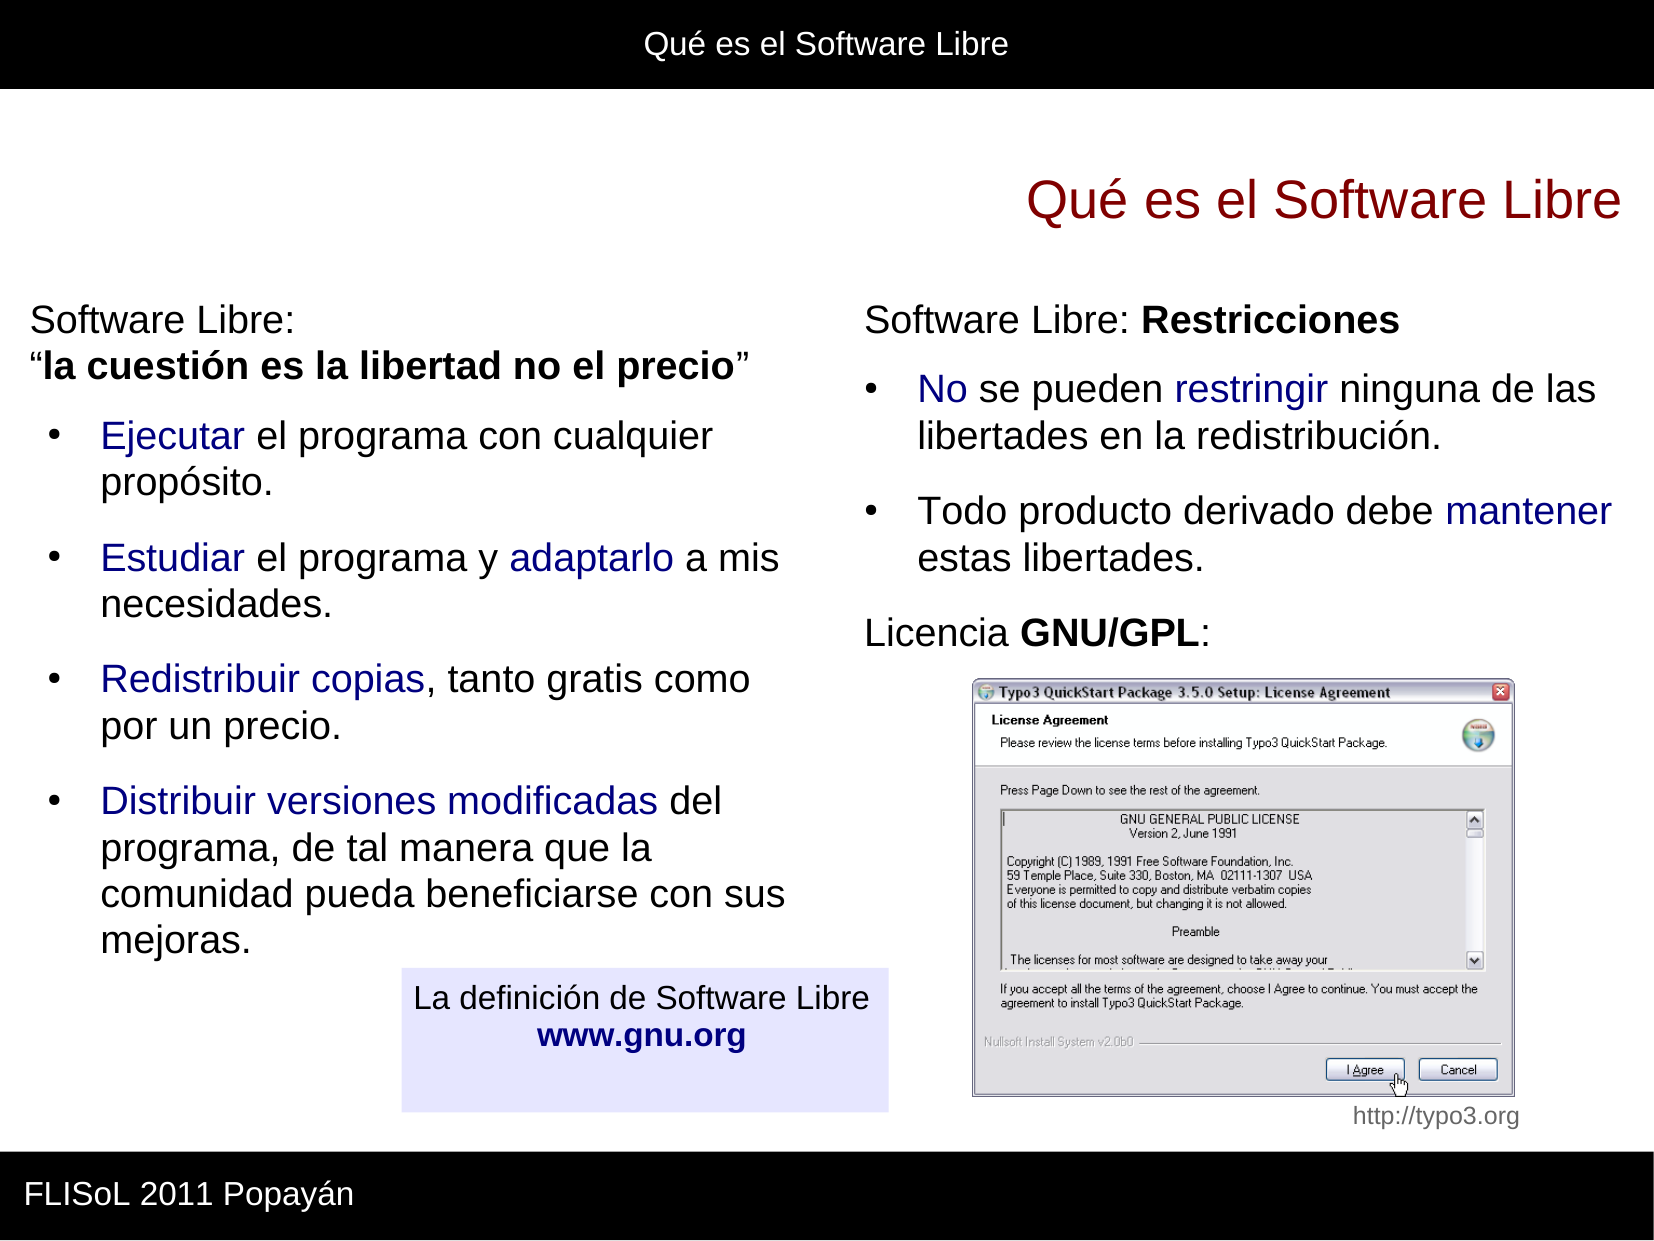

# Qué es el Software Libre
Software Libre:
“la cuestión es la libertad no el precio”
Ejecutar el programa con cualquier propósito.
Estudiar el programa y adaptarlo a mis necesidades.
Redistribuir copias, tanto gratis como por un precio.
Distribuir versiones modificadas del programa, de tal manera que la comunidad pueda beneficiarse con sus mejoras.
Software Libre: Restricciones
No se pueden restringir ninguna de las libertades en la redistribución.
Todo producto derivado debe mantener
estas libertades.
Licencia GNU/GPL:
La definición de Software Libre
www.gnu.org
http://typo3.org